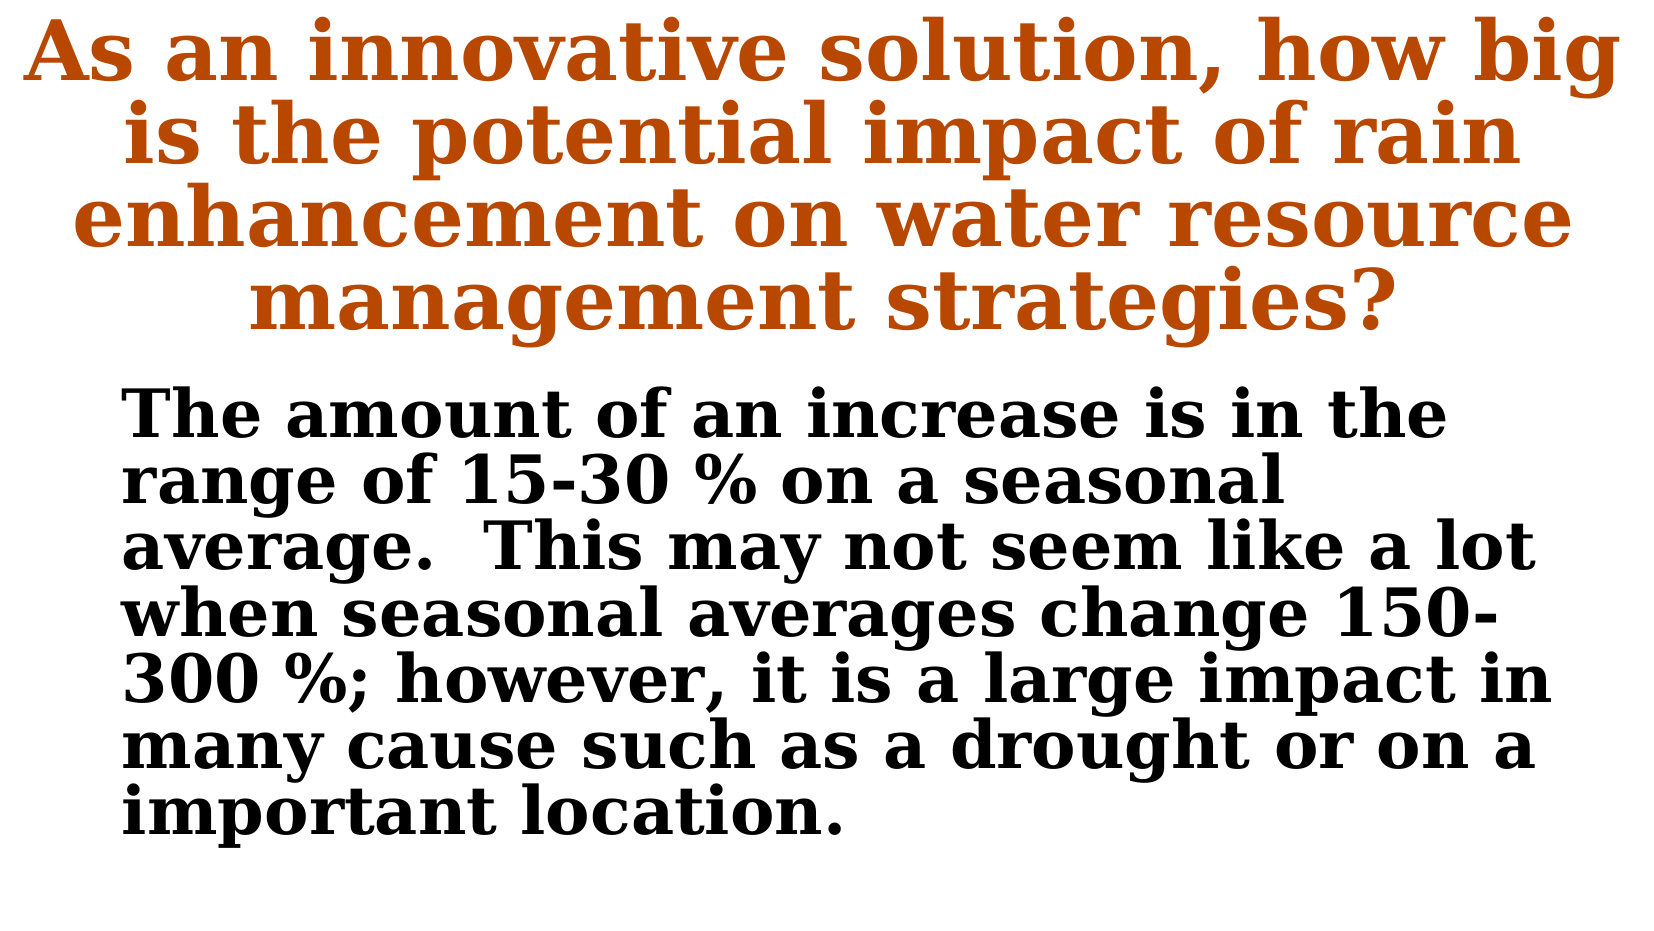

# As an innovative solution, how big is the potential impact of rain enhancement on water resource management strategies?
The amount of an increase is in the range of 15-30 % on a seasonal average. This may not seem like a lot when seasonal averages change 150-300 %; however, it is a large impact in many cause such as a drought or on a important location.